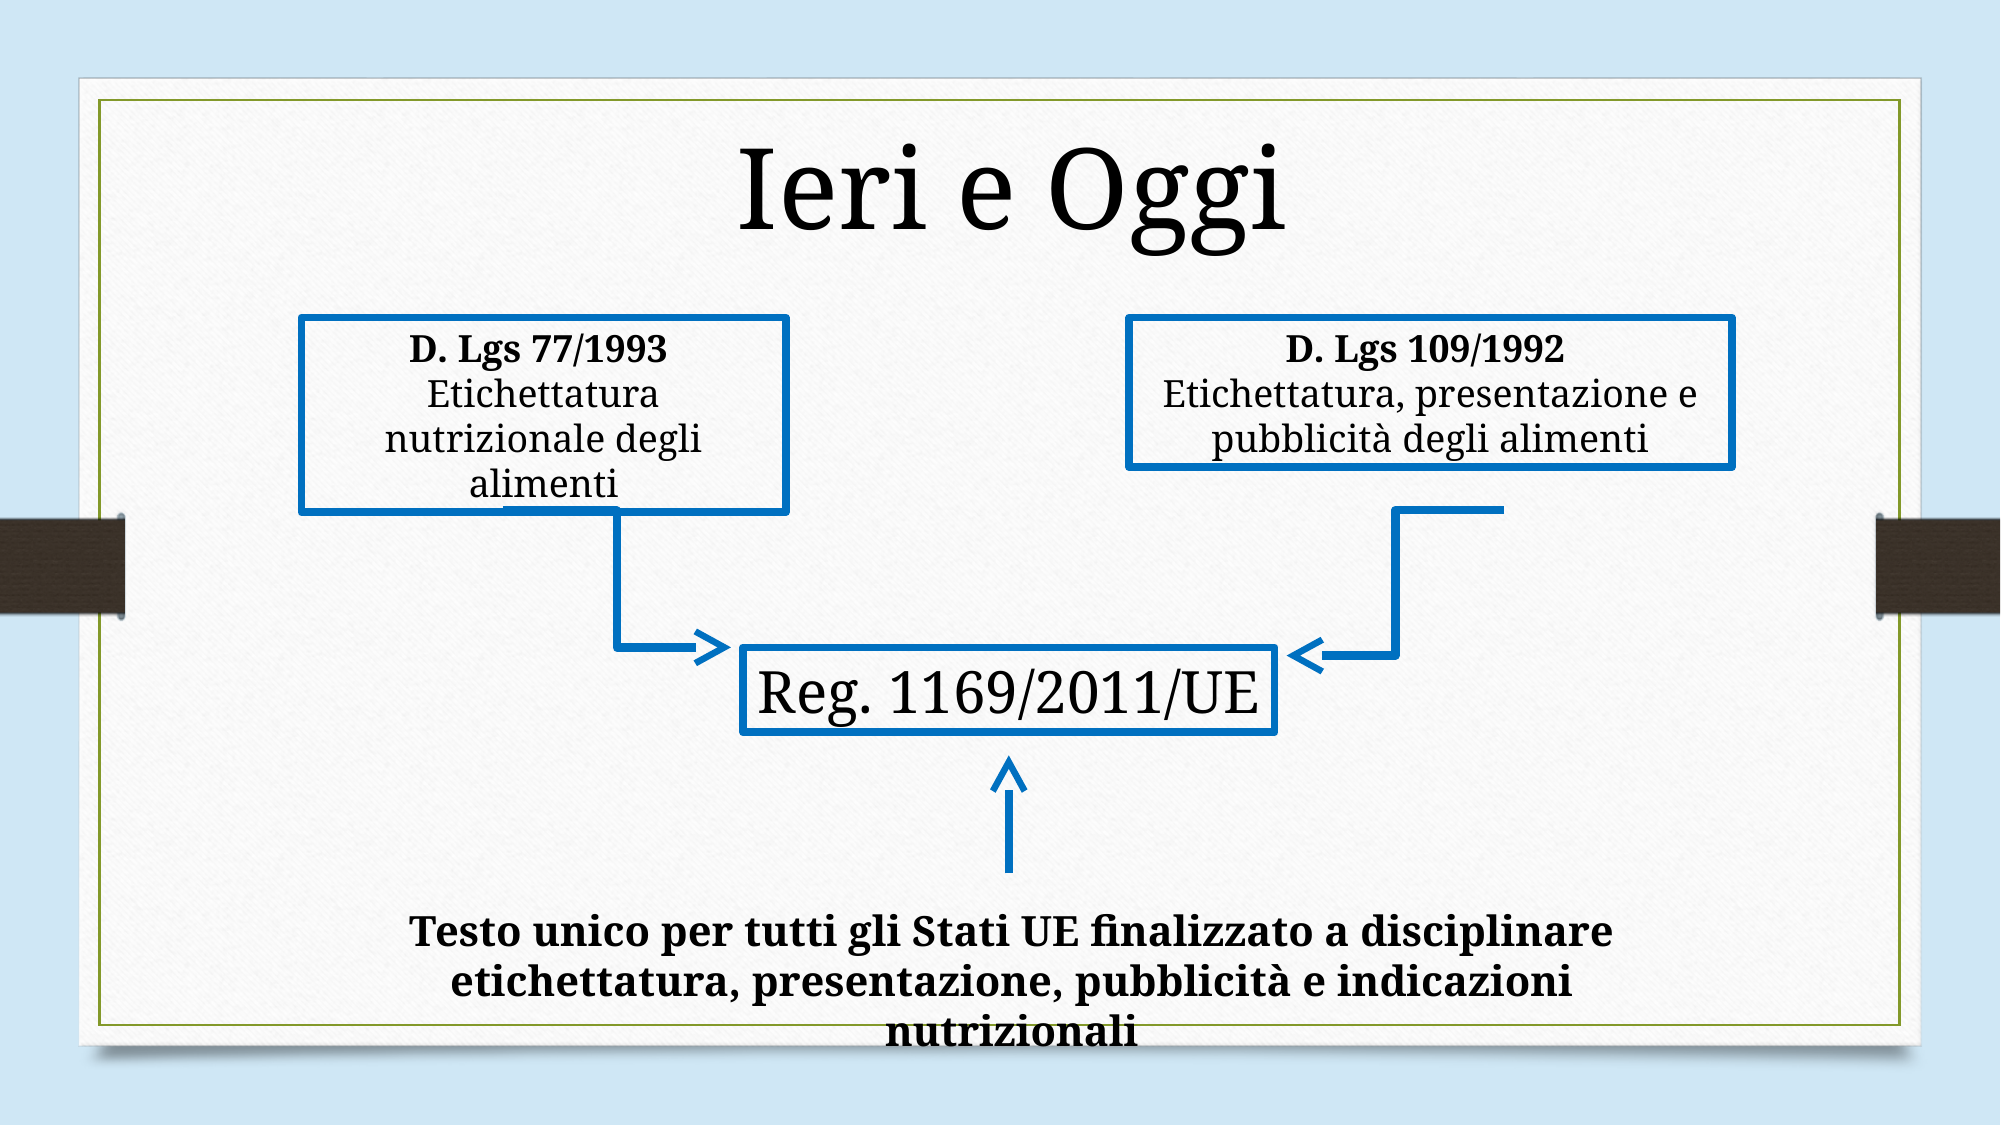

Ieri e Oggi
D. Lgs 77/1993
Etichettatura nutrizionale degli alimenti
D. Lgs 109/1992
Etichettatura, presentazione e pubblicità degli alimenti
Reg. 1169/2011/UE
Testo unico per tutti gli Stati UE finalizzato a disciplinare etichettatura, presentazione, pubblicità e indicazioni nutrizionali